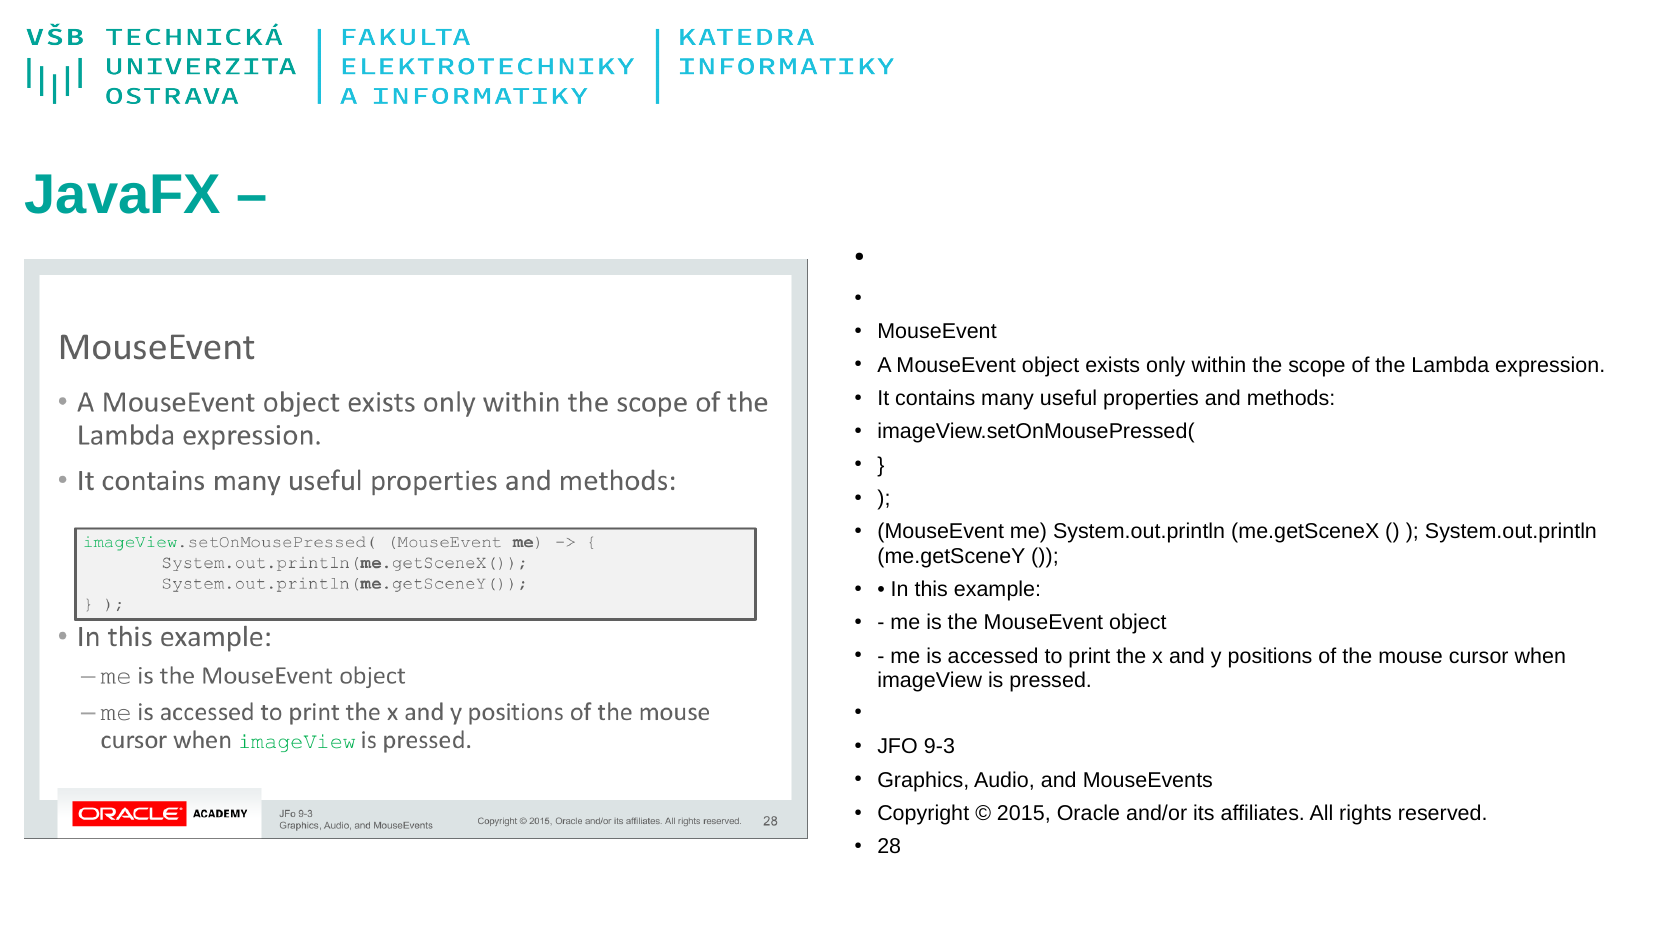

# JavaFX –
﻿
MouseEvent
A MouseEvent object exists only within the scope of the Lambda expression.
It contains many useful properties and methods:
imageView.setOnMousePressed(
}
);
(MouseEvent me) System.out.println (me.getSceneX () ); System.out.println (me.getSceneY ());
• In this example:
- me is the MouseEvent object
- me is accessed to print the x and y positions of the mouse cursor when imageView is pressed.
JFO 9-3
Graphics, Audio, and MouseEvents
Copyright © 2015, Oracle and/or its affiliates. All rights reserved.
28